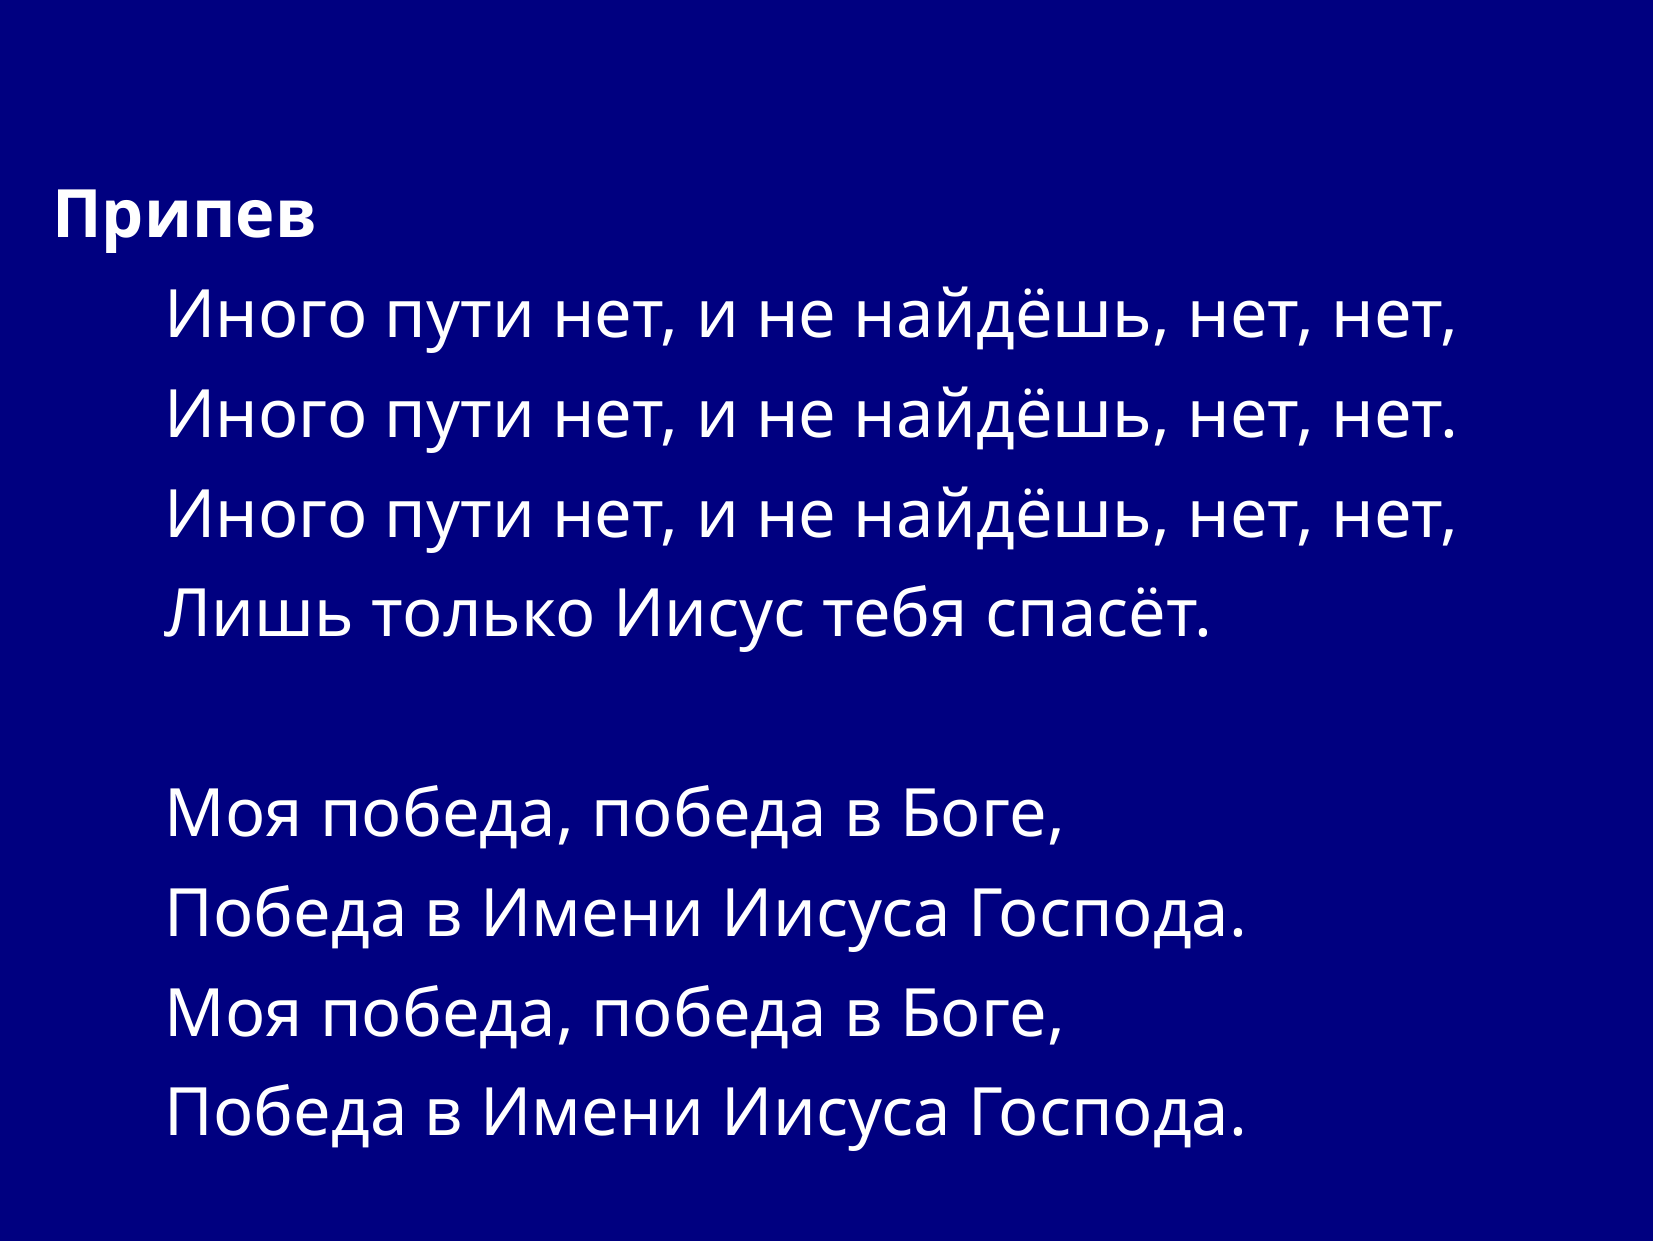

Припев
	Иного пути нет, и не найдёшь, нет, нет,
	Иного пути нет, и не найдёшь, нет, нет.
	Иного пути нет, и не найдёшь, нет, нет,
	Лишь только Иисус тебя спасёт.
	Моя победа, победа в Боге,
	Победа в Имени Иисуса Господа.
	Моя победа, победа в Боге,
	Победа в Имени Иисуса Господа.